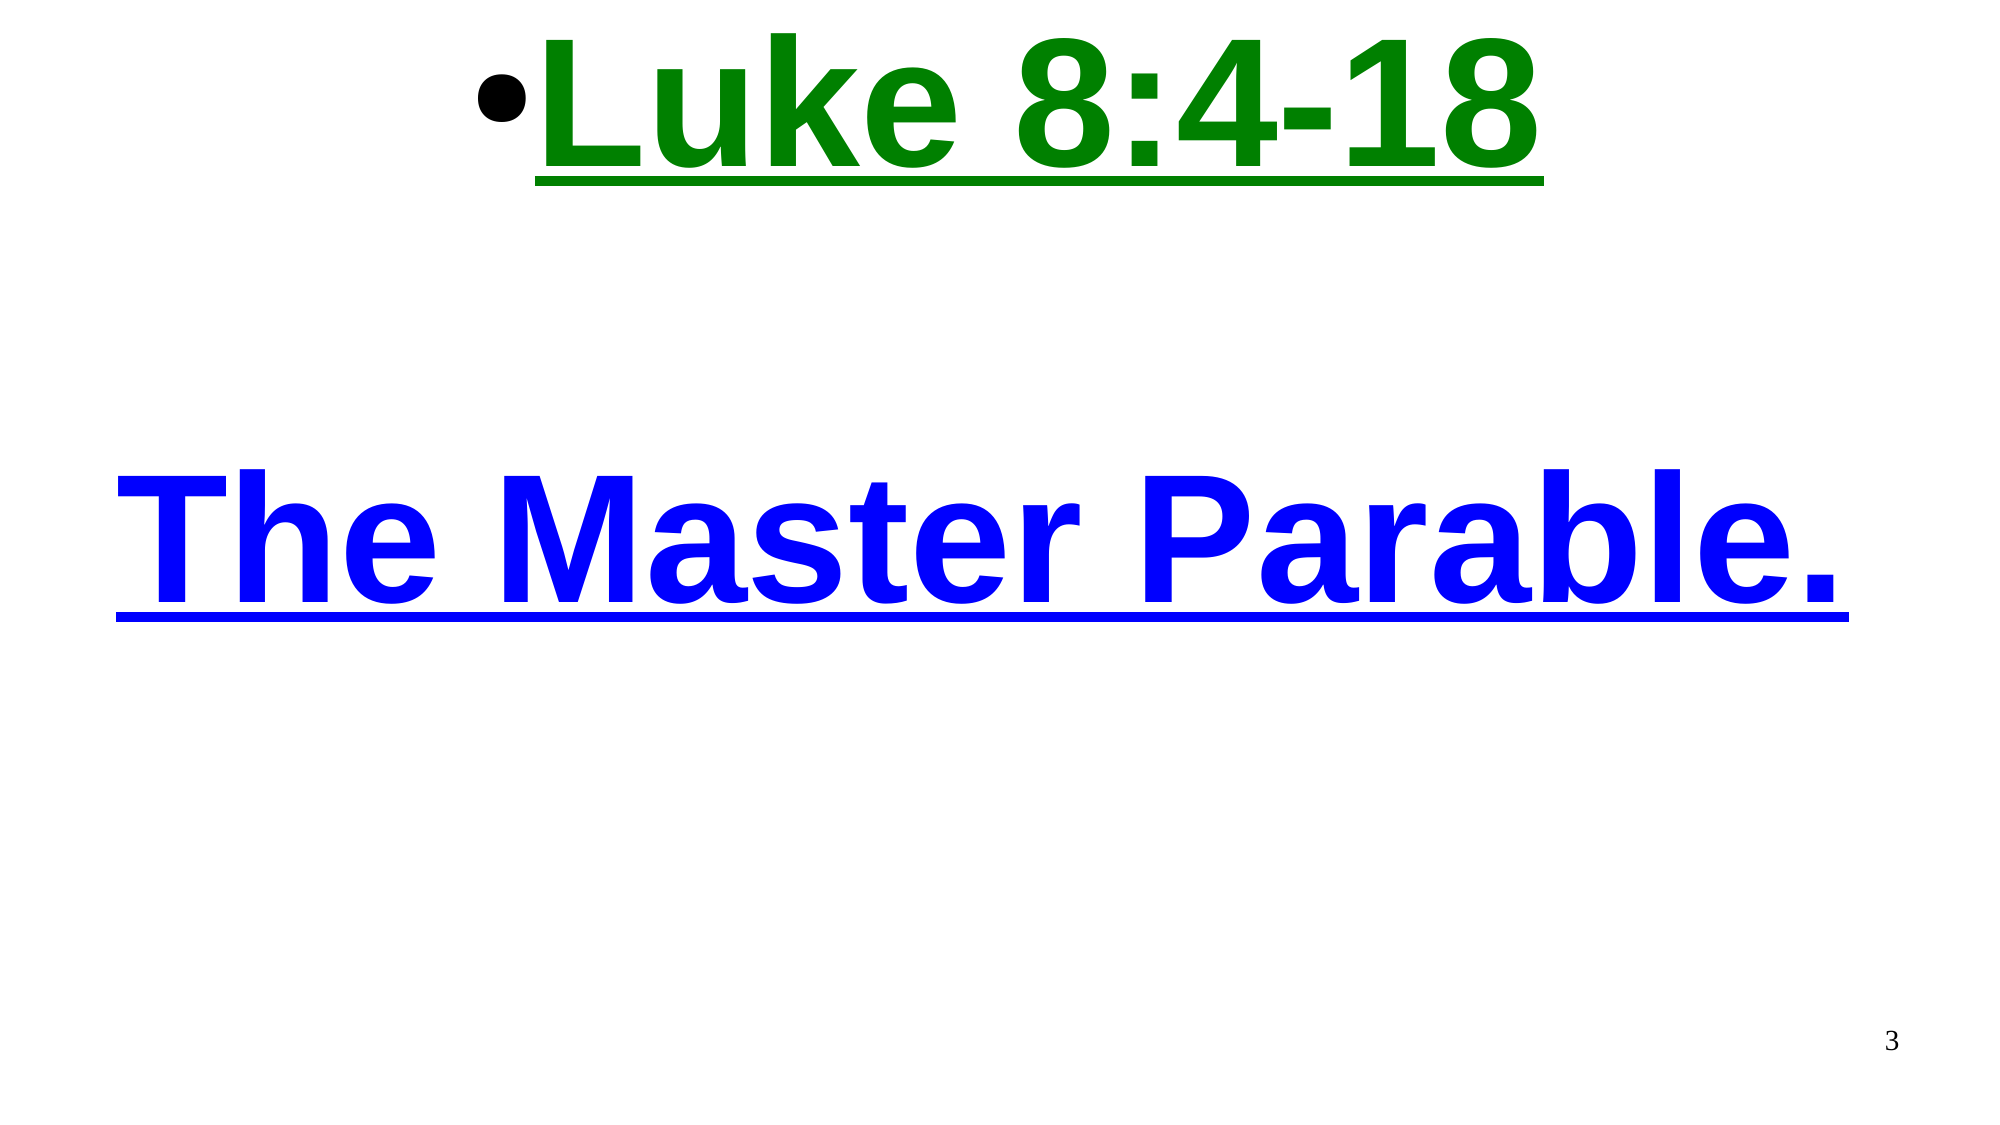

# Luke 8:4-18
The Master Parable.
3